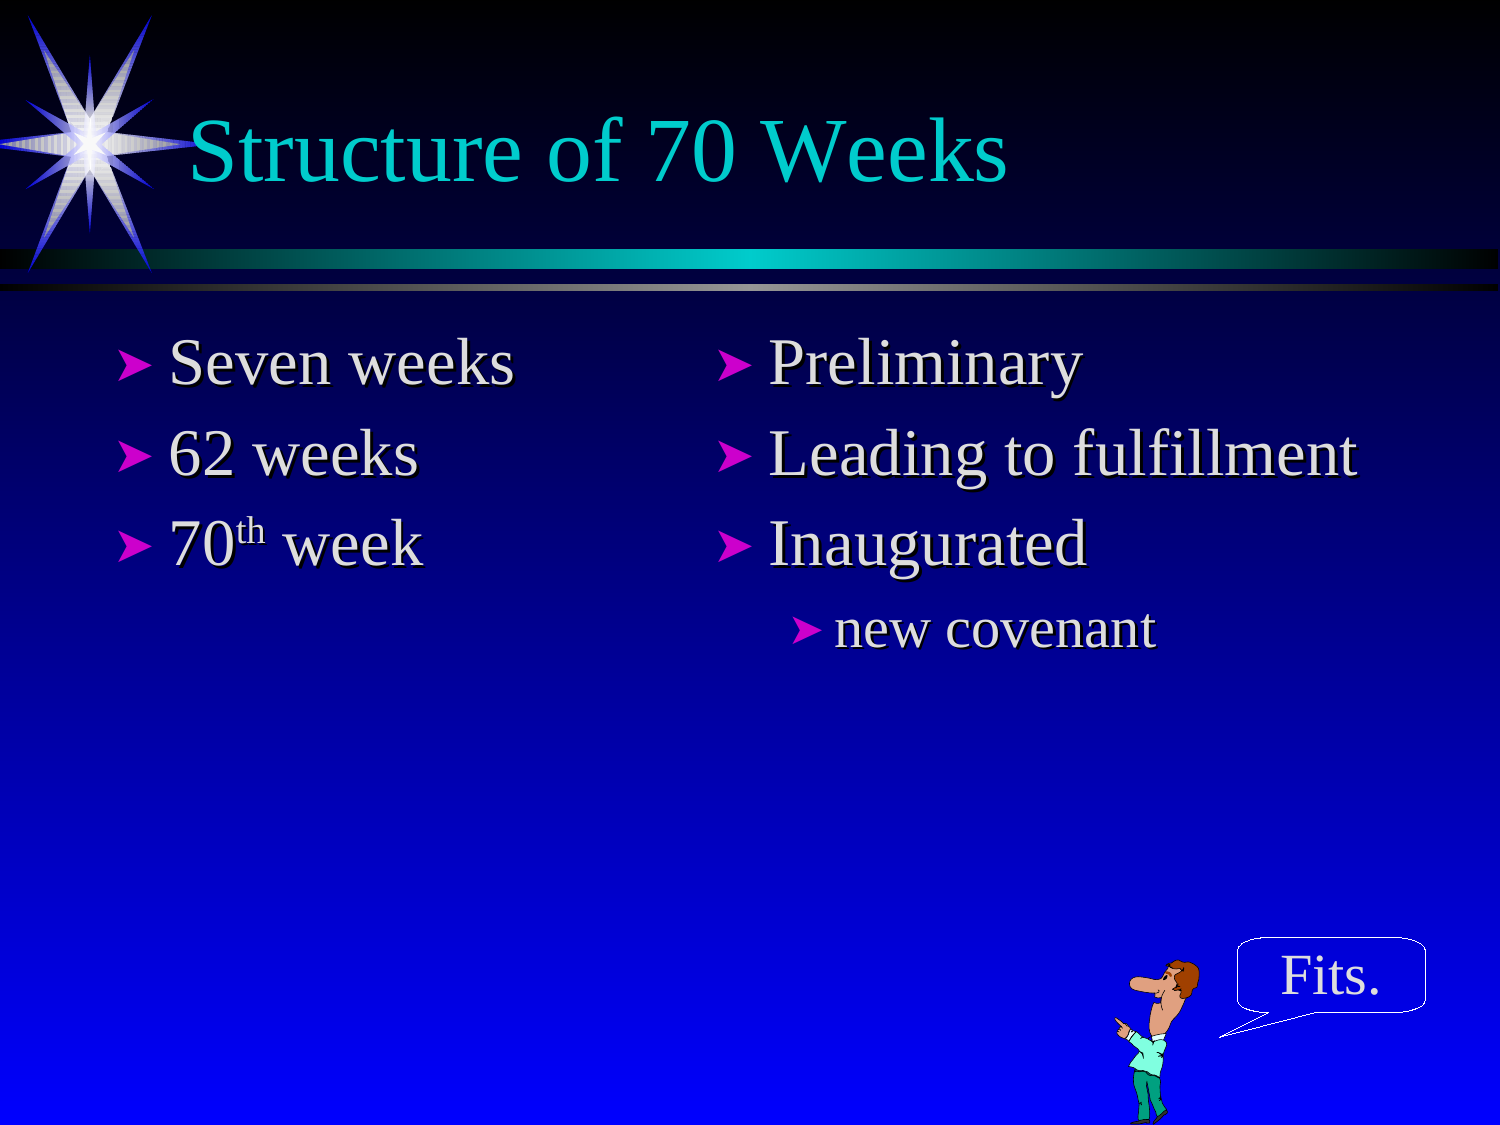

# Structure of 70 Weeks
Seven weeks
62 weeks
70th week
Preliminary
Leading to fulfillment
Inaugurated
new covenant
Fits.